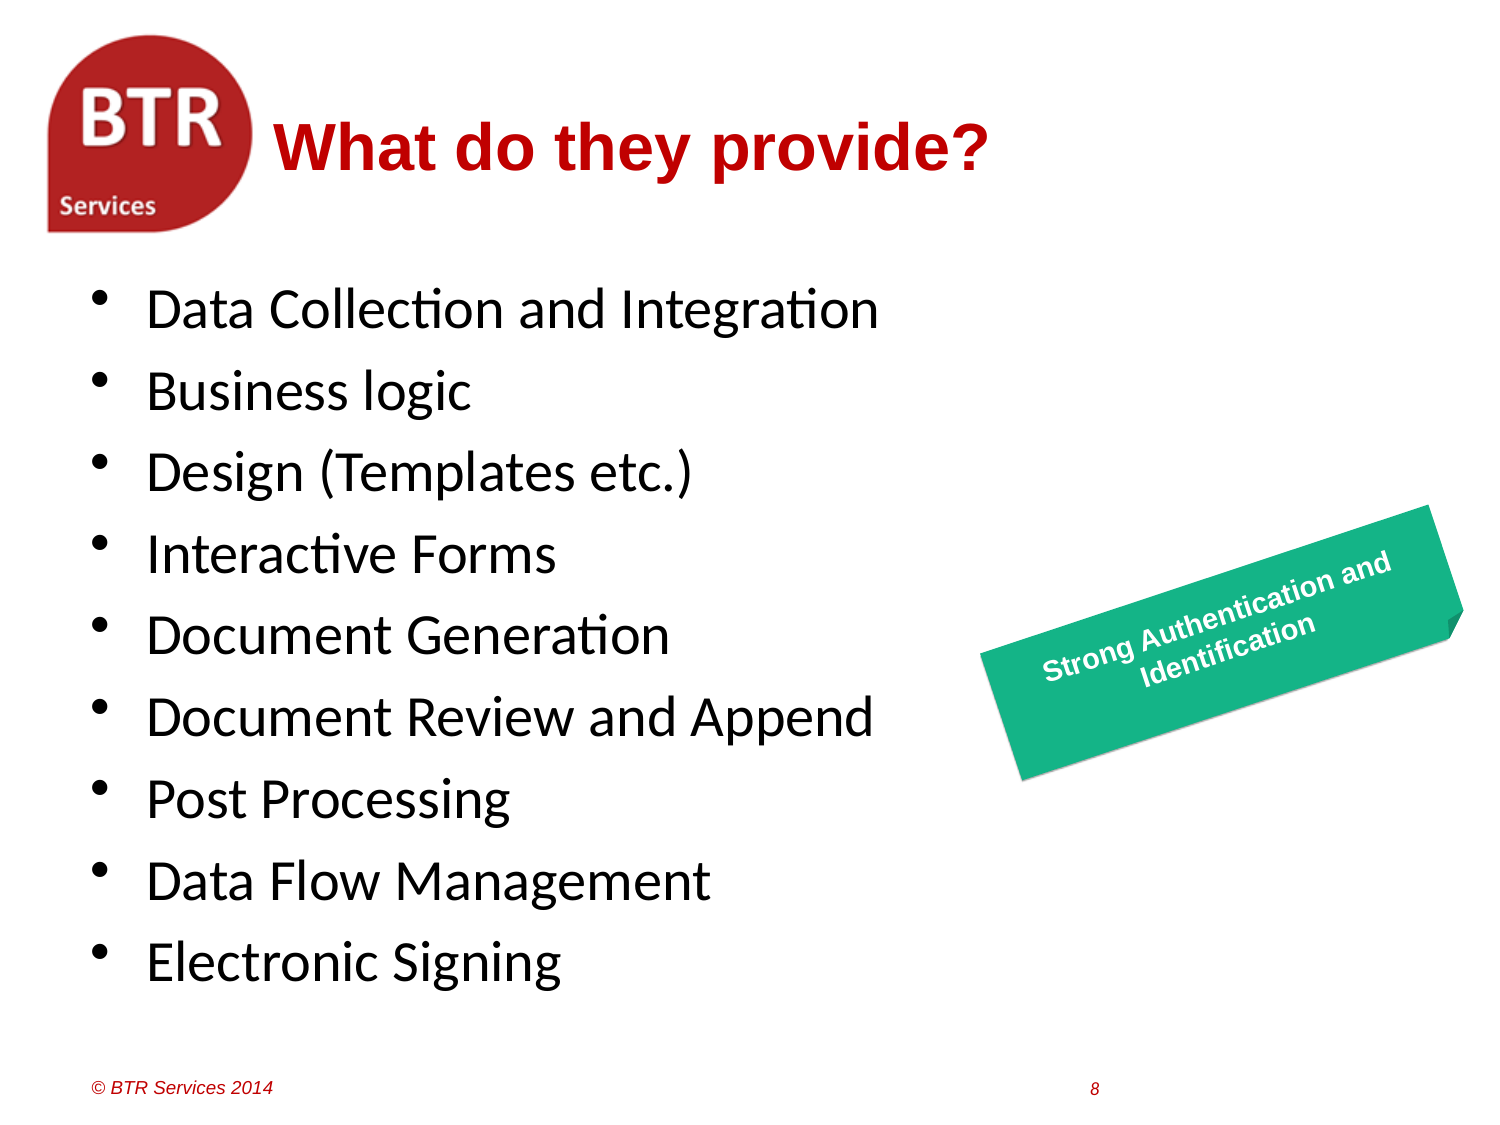

# What do they provide?
Data Collection and Integration
Business logic
Design (Templates etc.)
Interactive Forms
Document Generation
Document Review and Append
Post Processing
Data Flow Management
Electronic Signing
Strong Authentication and Identification